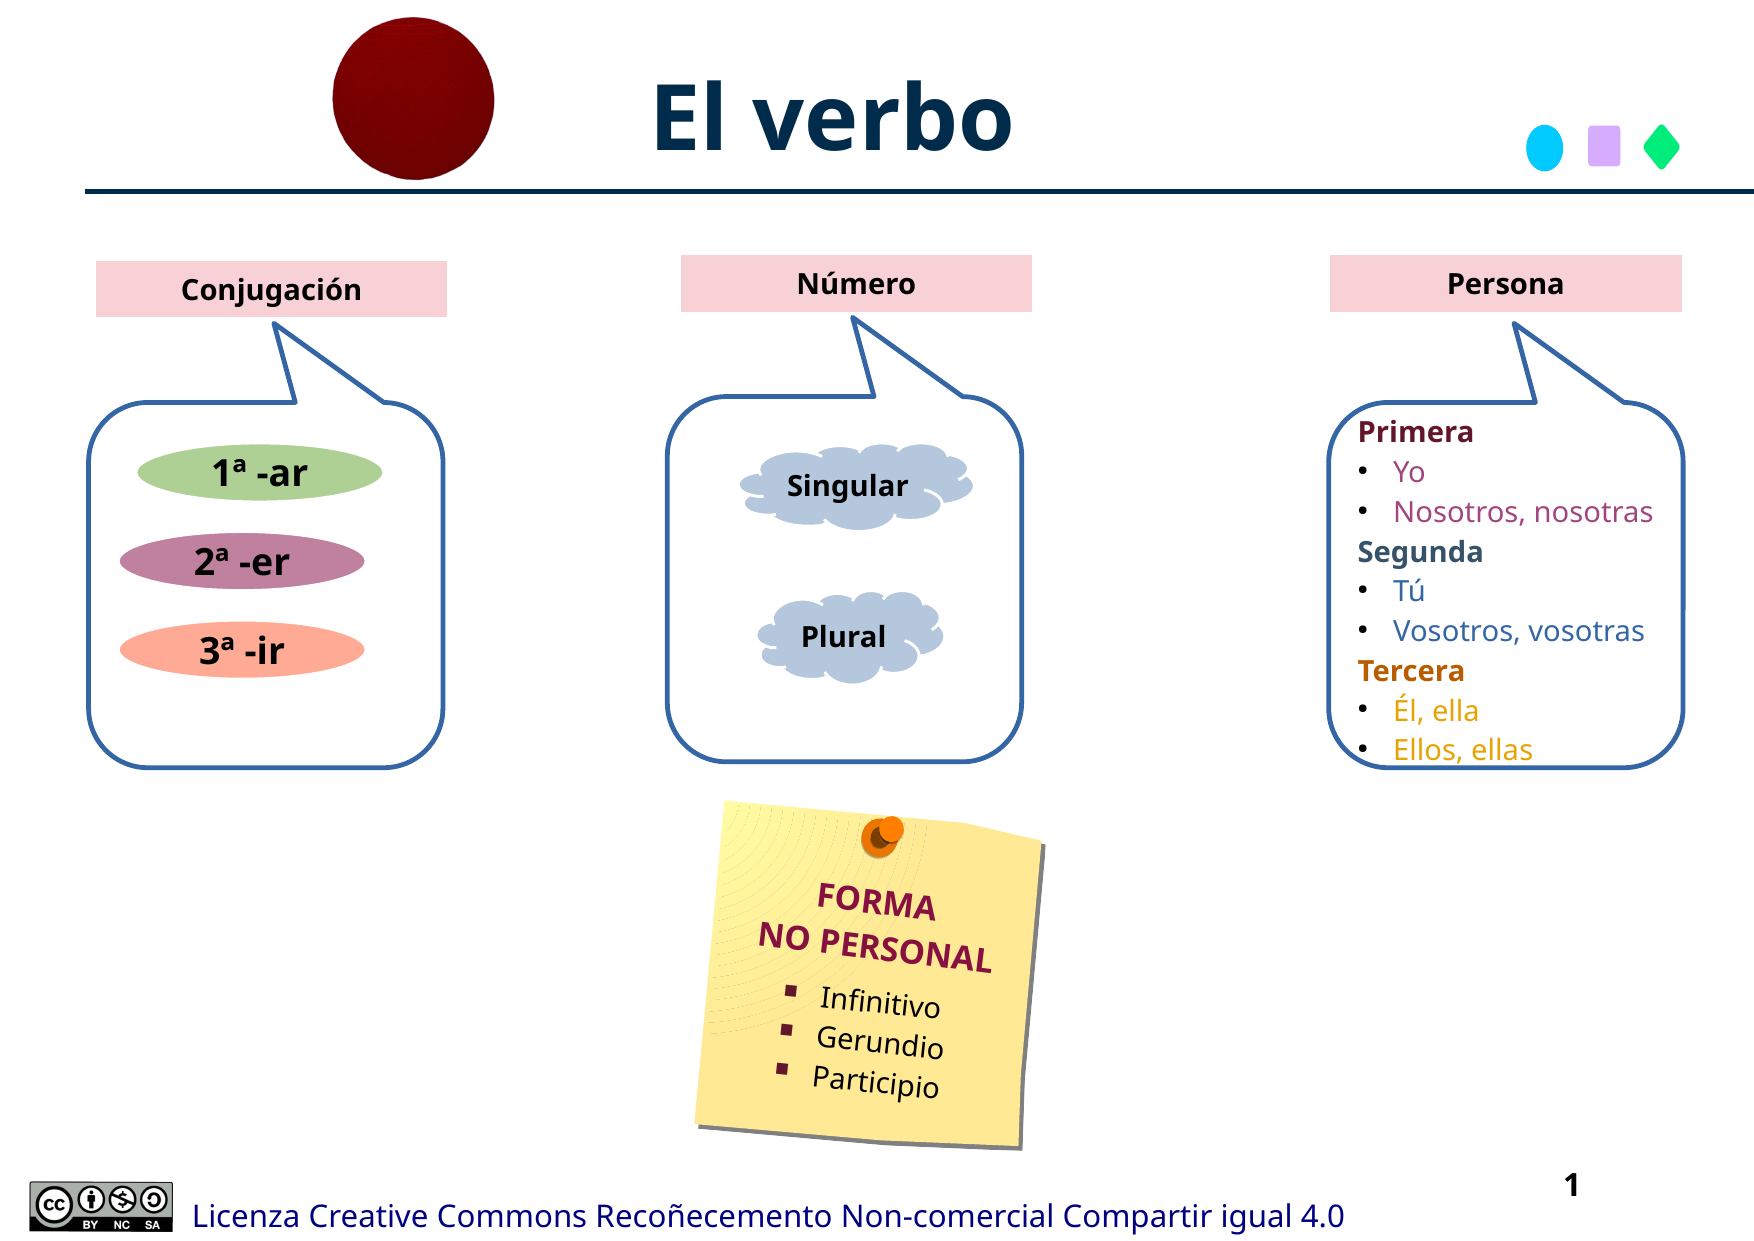

# El verbo
Número
Persona
Conjugación
Primera
Yo
Nosotros, nosotras
Segunda
Tú
Vosotros, vosotras
Tercera
Él, ella
Ellos, ellas
1ª -ar
Singular
2ª -er
Plural
3ª -ir
FORMA
NO PERSONAL
Infinitivo
Gerundio
Participio
Licenza Creative Commons Recoñecemento Non-comercial Compartir igual 4.0